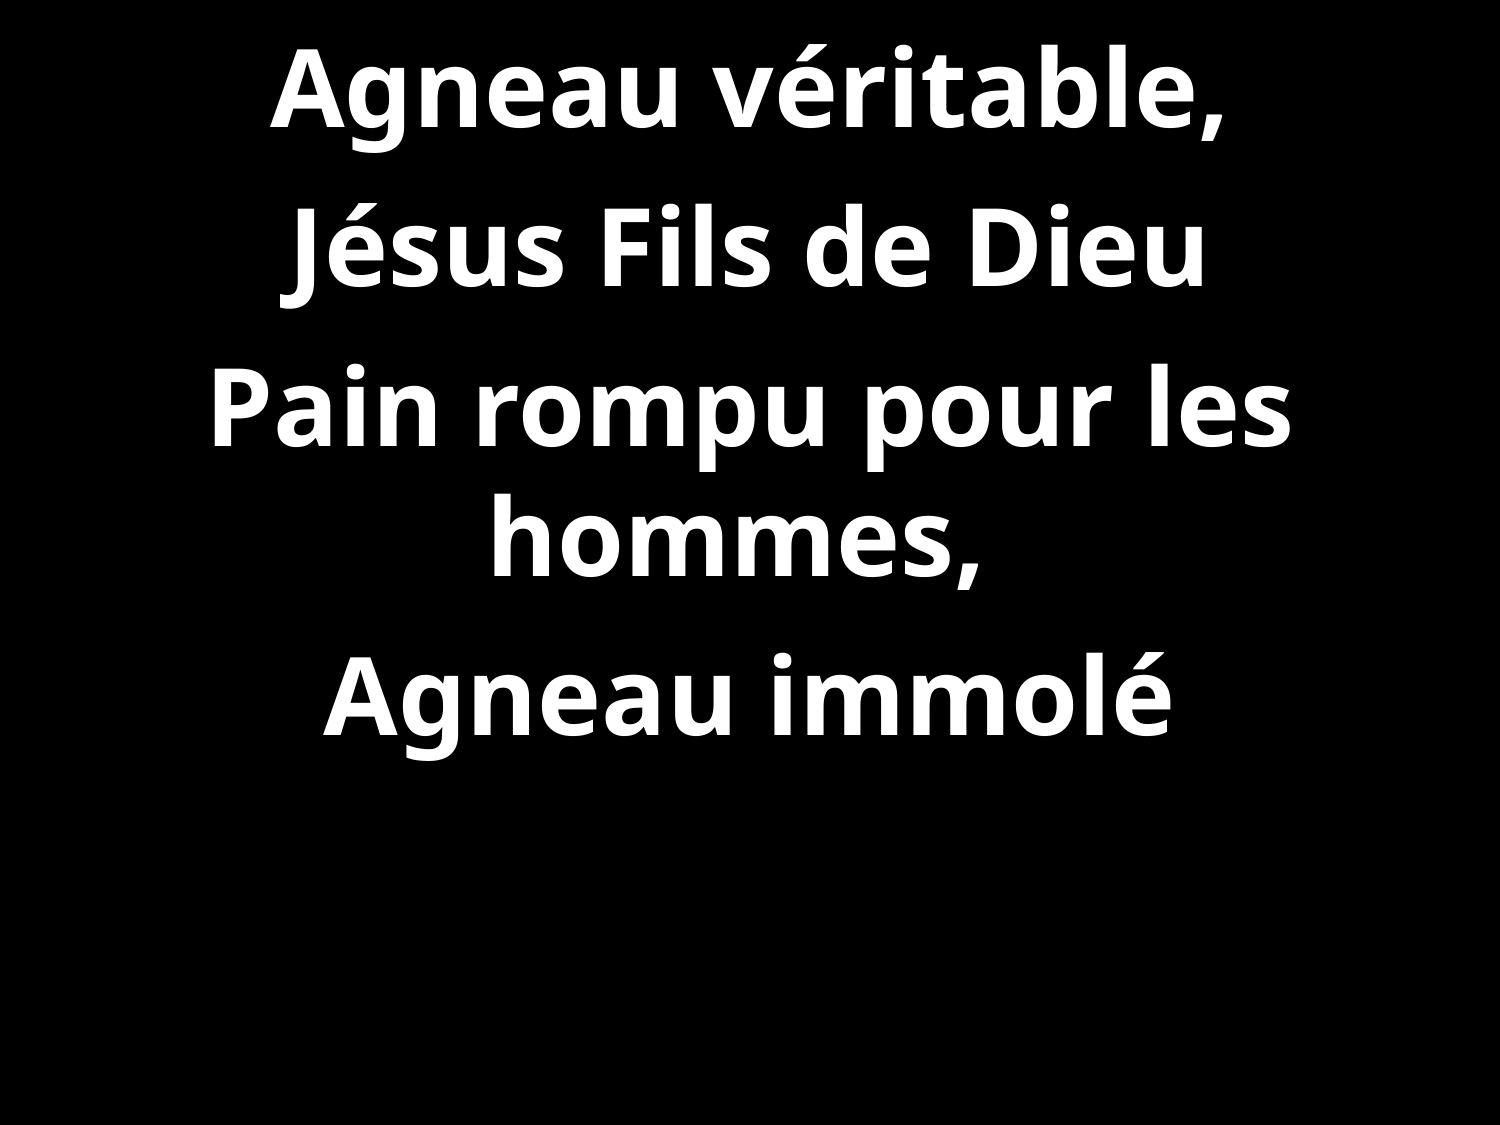

# Agneau véritable,
Jésus Fils de Dieu
Pain rompu pour les hommes,
Agneau immolé